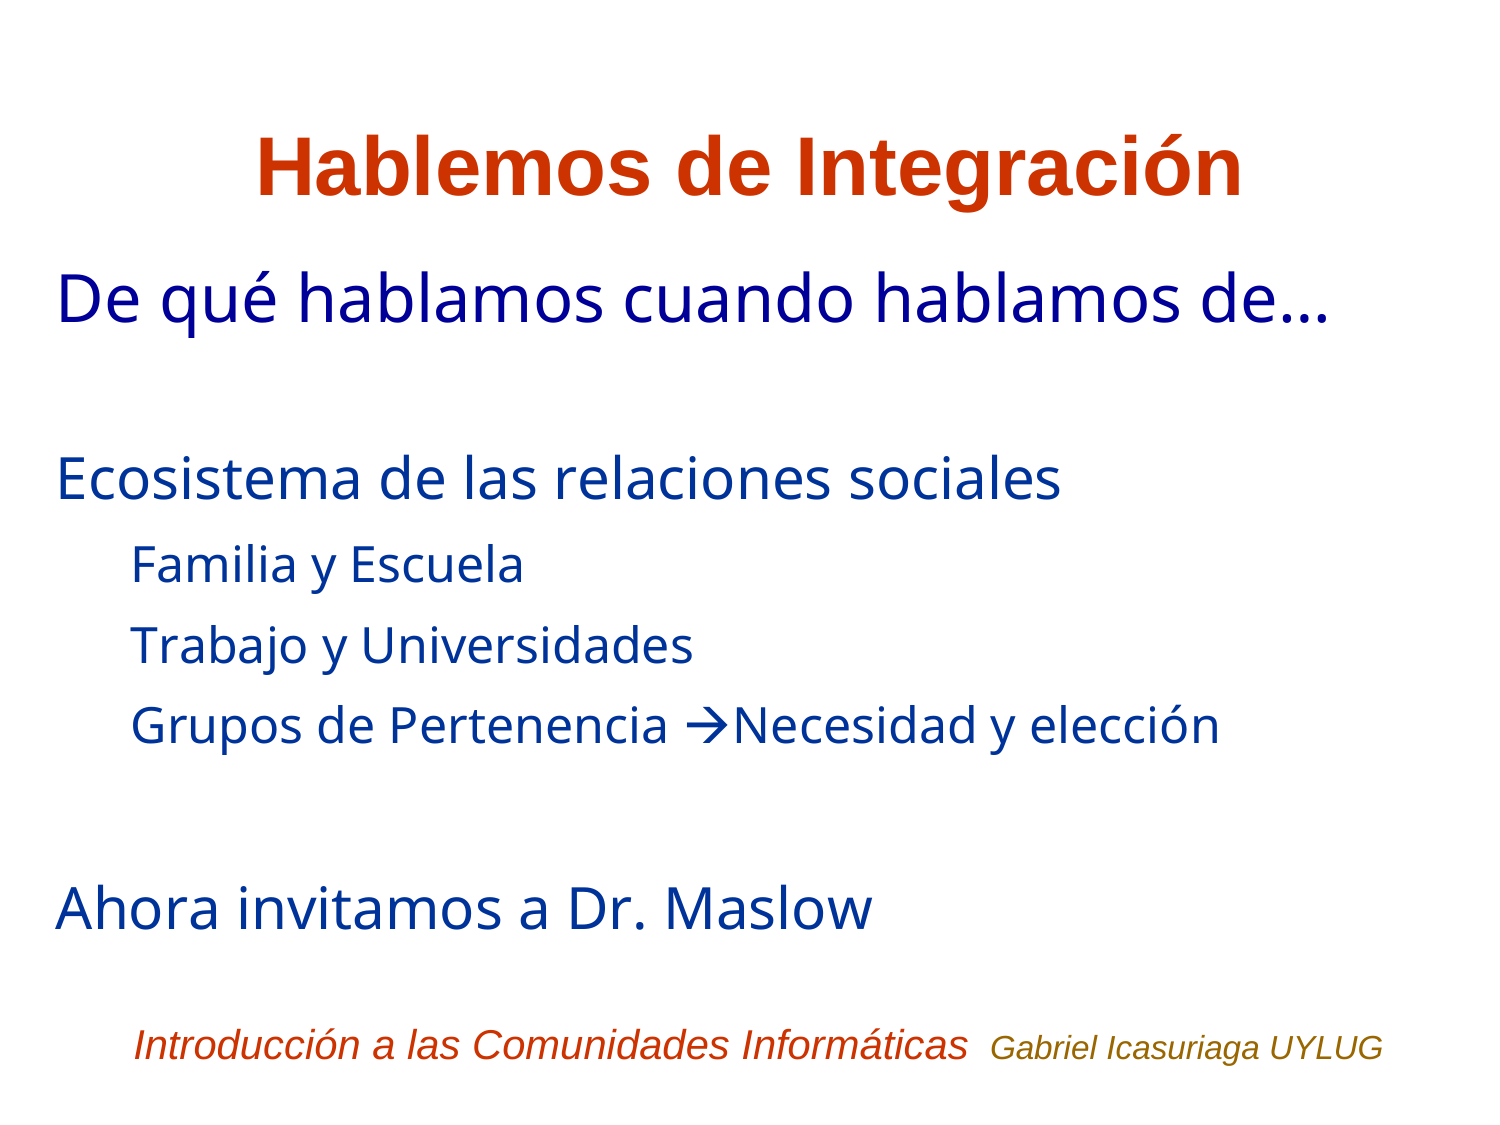

# Hablemos de Integración
De qué hablamos cuando hablamos de…
Ecosistema de las relaciones sociales
Familia y Escuela
Trabajo y Universidades
Grupos de Pertenencia Necesidad y elección
Ahora invitamos a Dr. Maslow
Introducción a las Comunidades Informáticas Gabriel Icasuriaga UYLUG